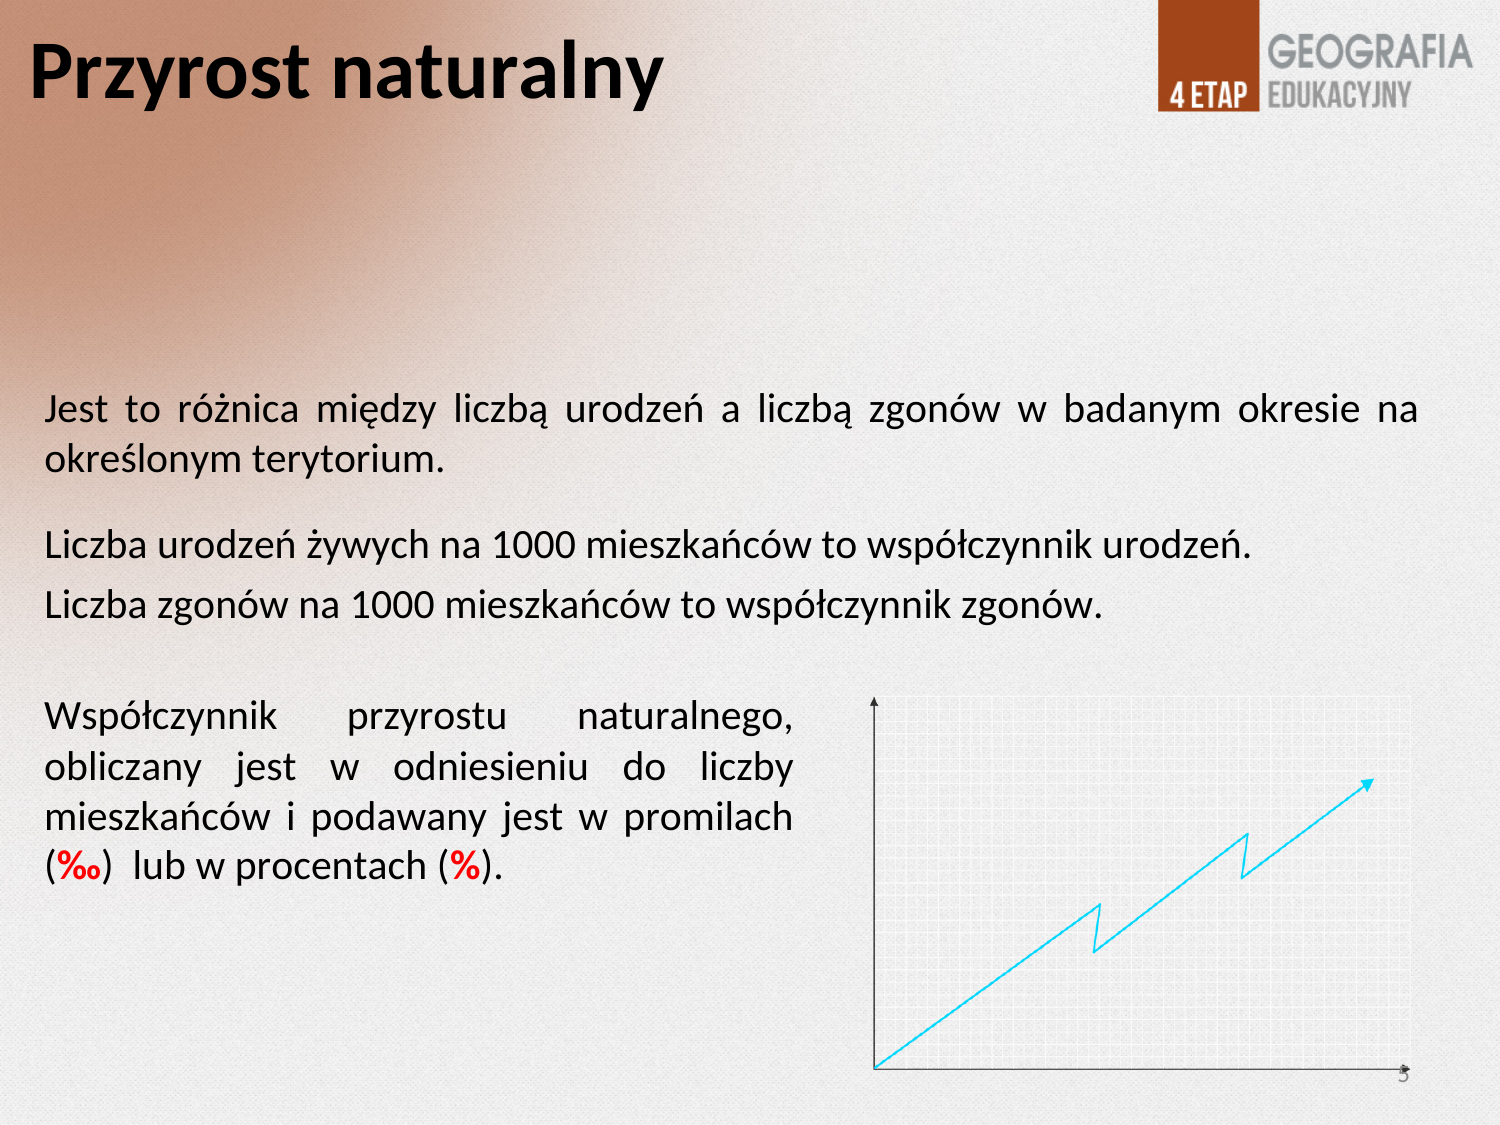

Przyrost naturalny
Jest to różnica między liczbą urodzeń a liczbą zgonów w badanym okresie na określonym terytorium.
Liczba urodzeń żywych na 1000 mieszkańców to współczynnik urodzeń.
Liczba zgonów na 1000 mieszkańców to współczynnik zgonów.
Współczynnik przyrostu naturalnego, obliczany jest w odniesieniu do liczby mieszkańców i podawany jest w promilach (‰) lub w procentach (%).